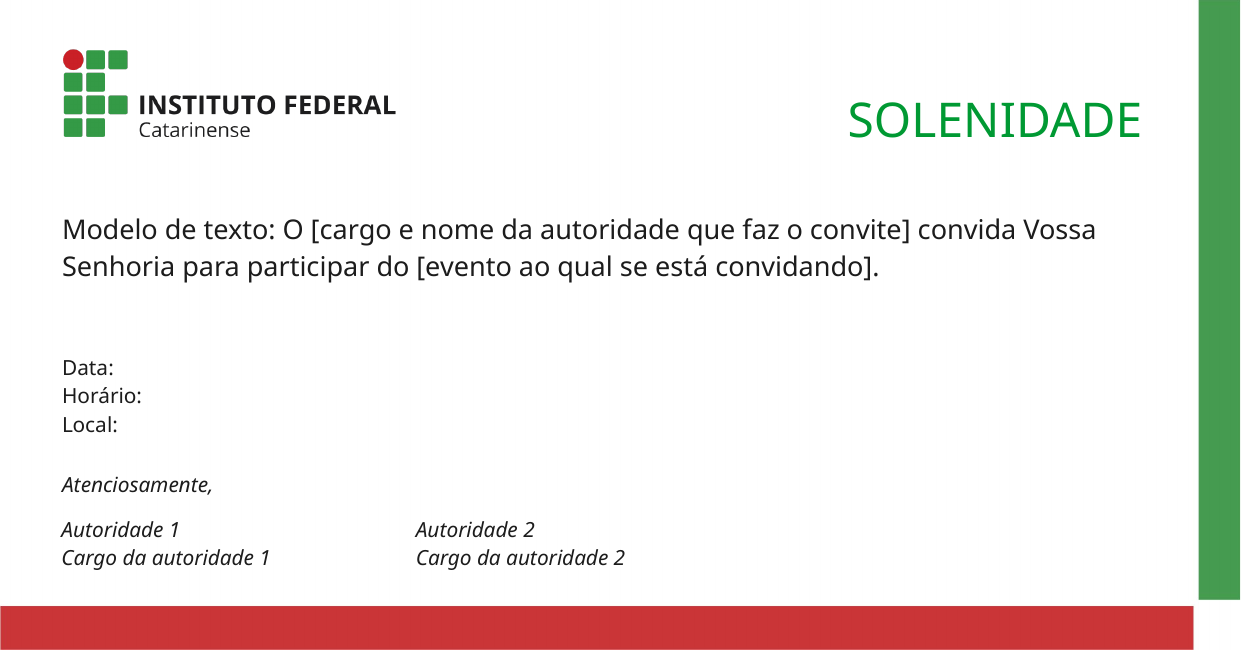

# SOLENIDADE
Modelo de texto: O [cargo e nome da autoridade que faz o convite] convida Vossa Senhoria para participar do [evento ao qual se está convidando].
Data:
Horário:
Local:
Atenciosamente,
Autoridade 1
Cargo da autoridade 1
Autoridade 2
Cargo da autoridade 2